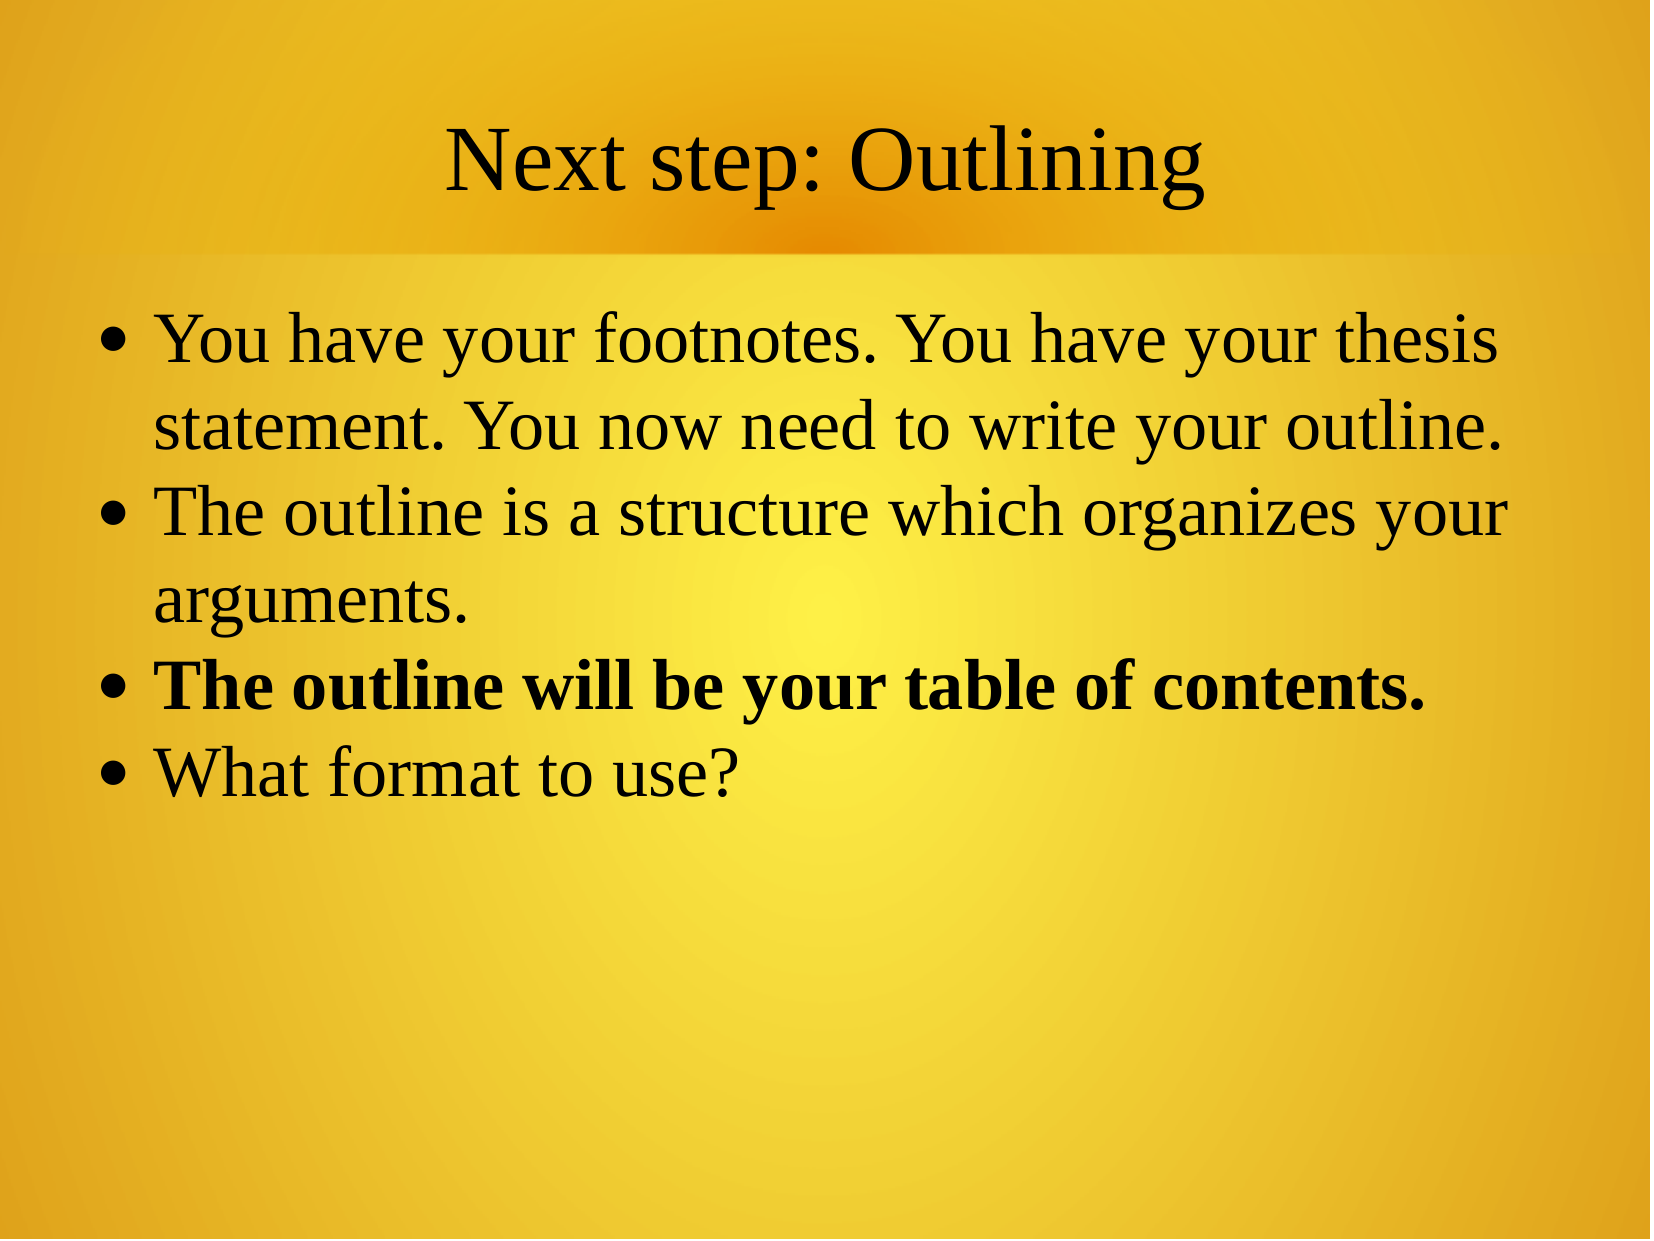

Next step: Outlining
You have your footnotes. You have your thesis statement. You now need to write your outline.
The outline is a structure which organizes your arguments.
The outline will be your table of contents.
What format to use?